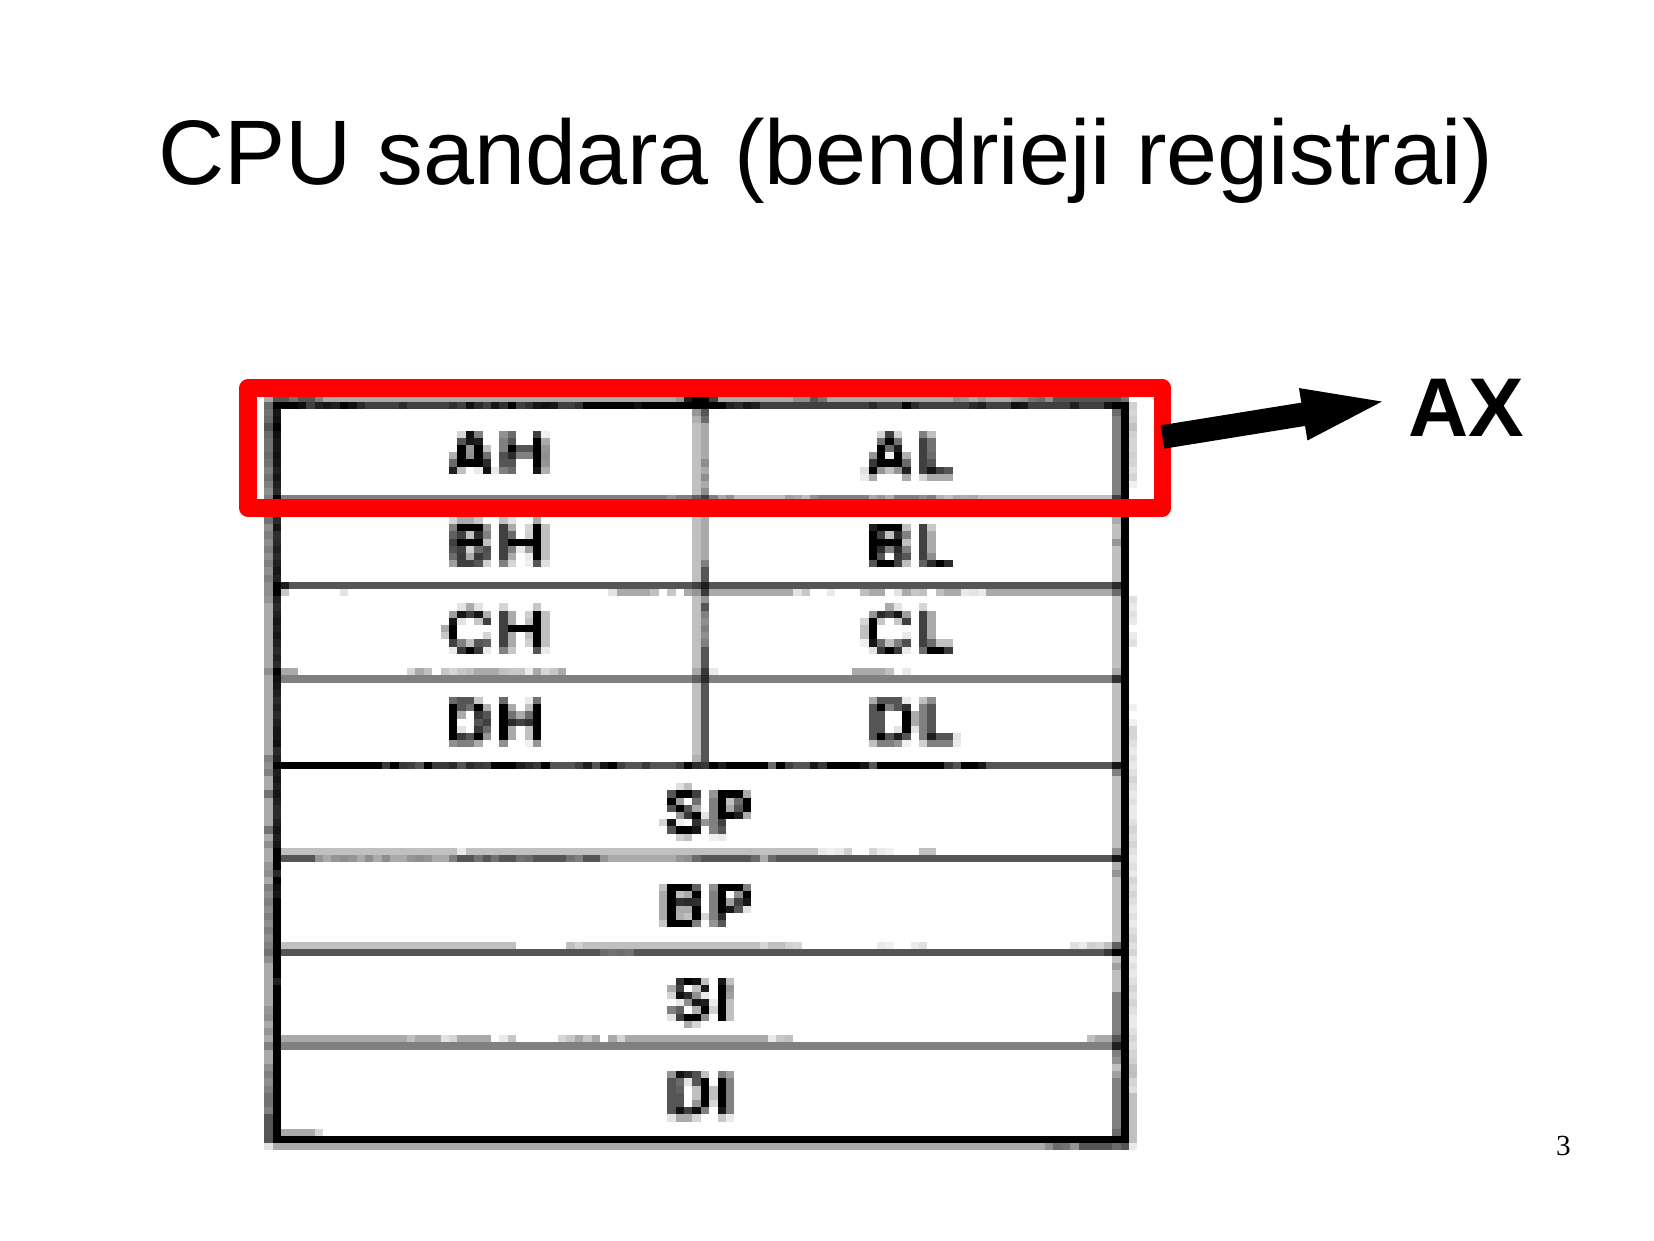

# CPU sandara (bendrieji registrai)
AX
KA-2
3